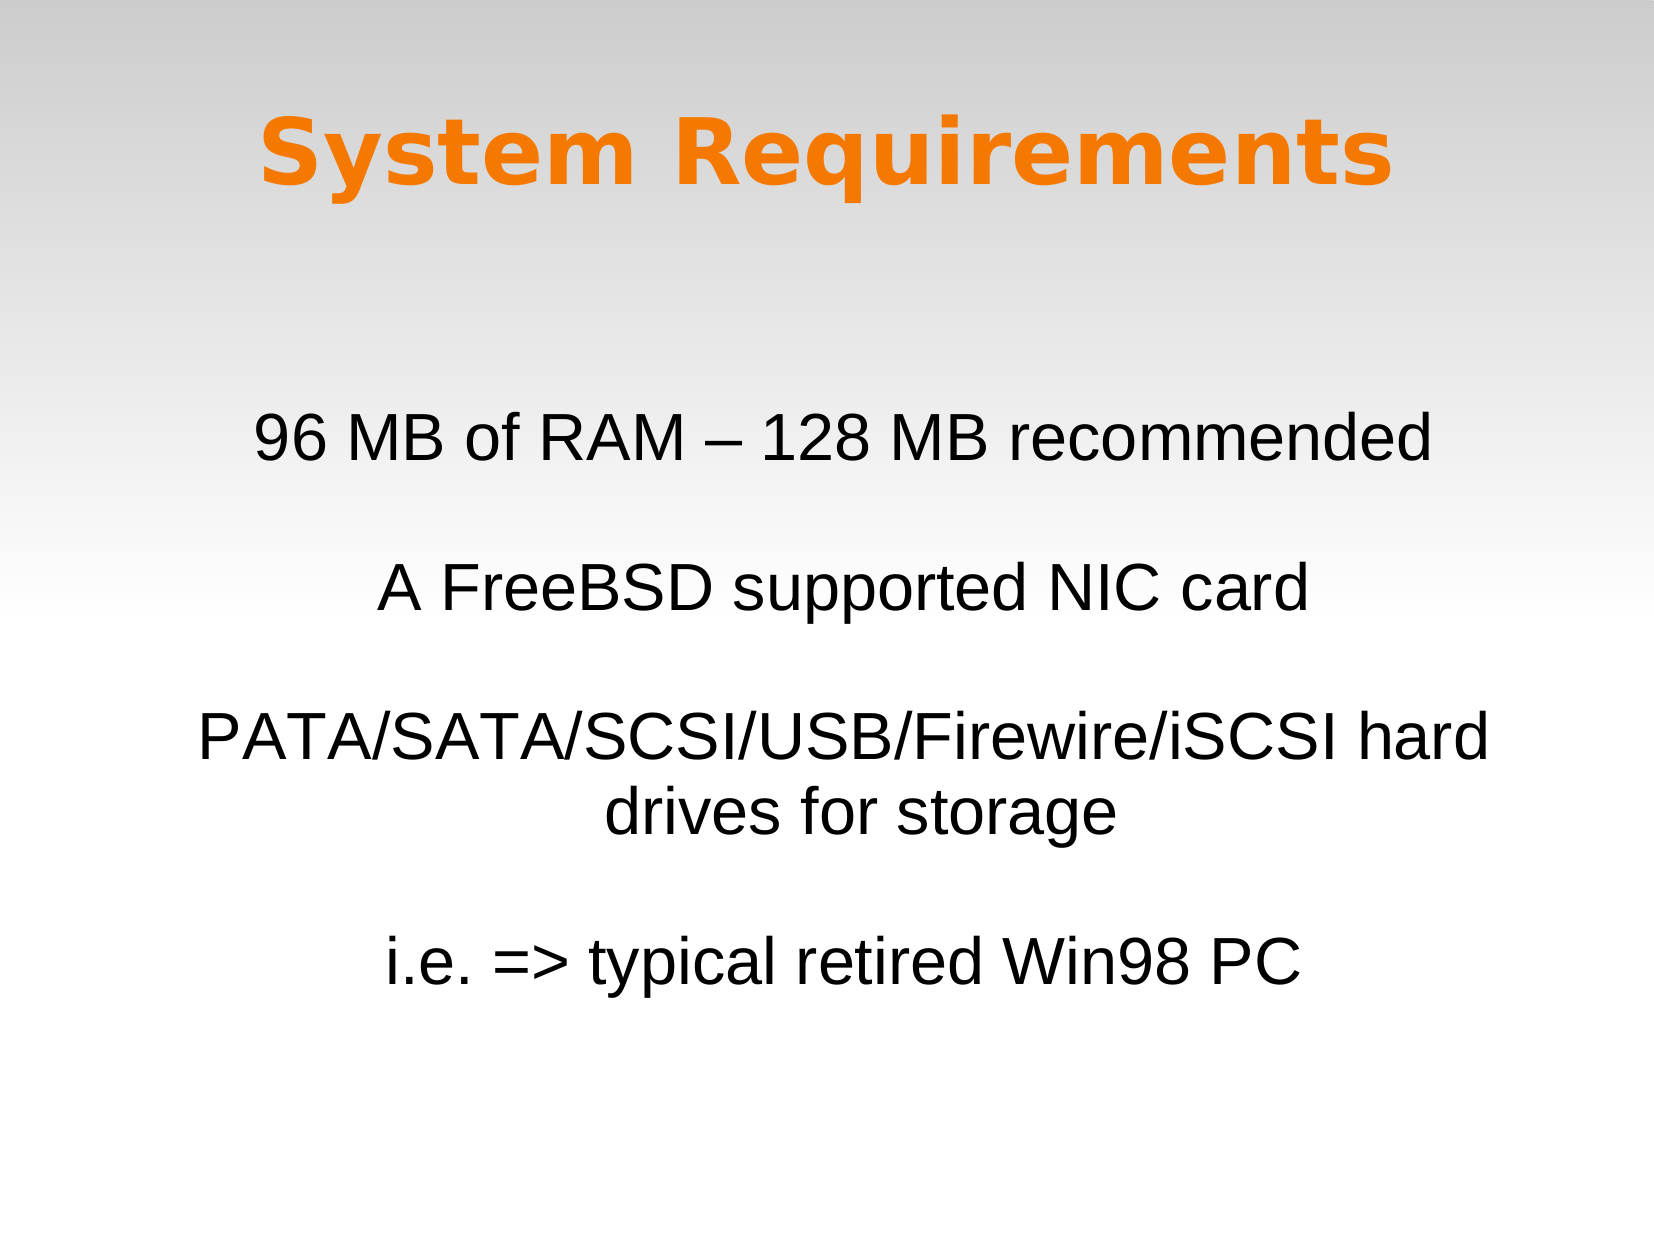

# System Requirements
96 MB of RAM – 128 MB recommended
A FreeBSD supported NIC card
PATA/SATA/SCSI/USB/Firewire/iSCSI hard drives for storage
i.e. => typical retired Win98 PC